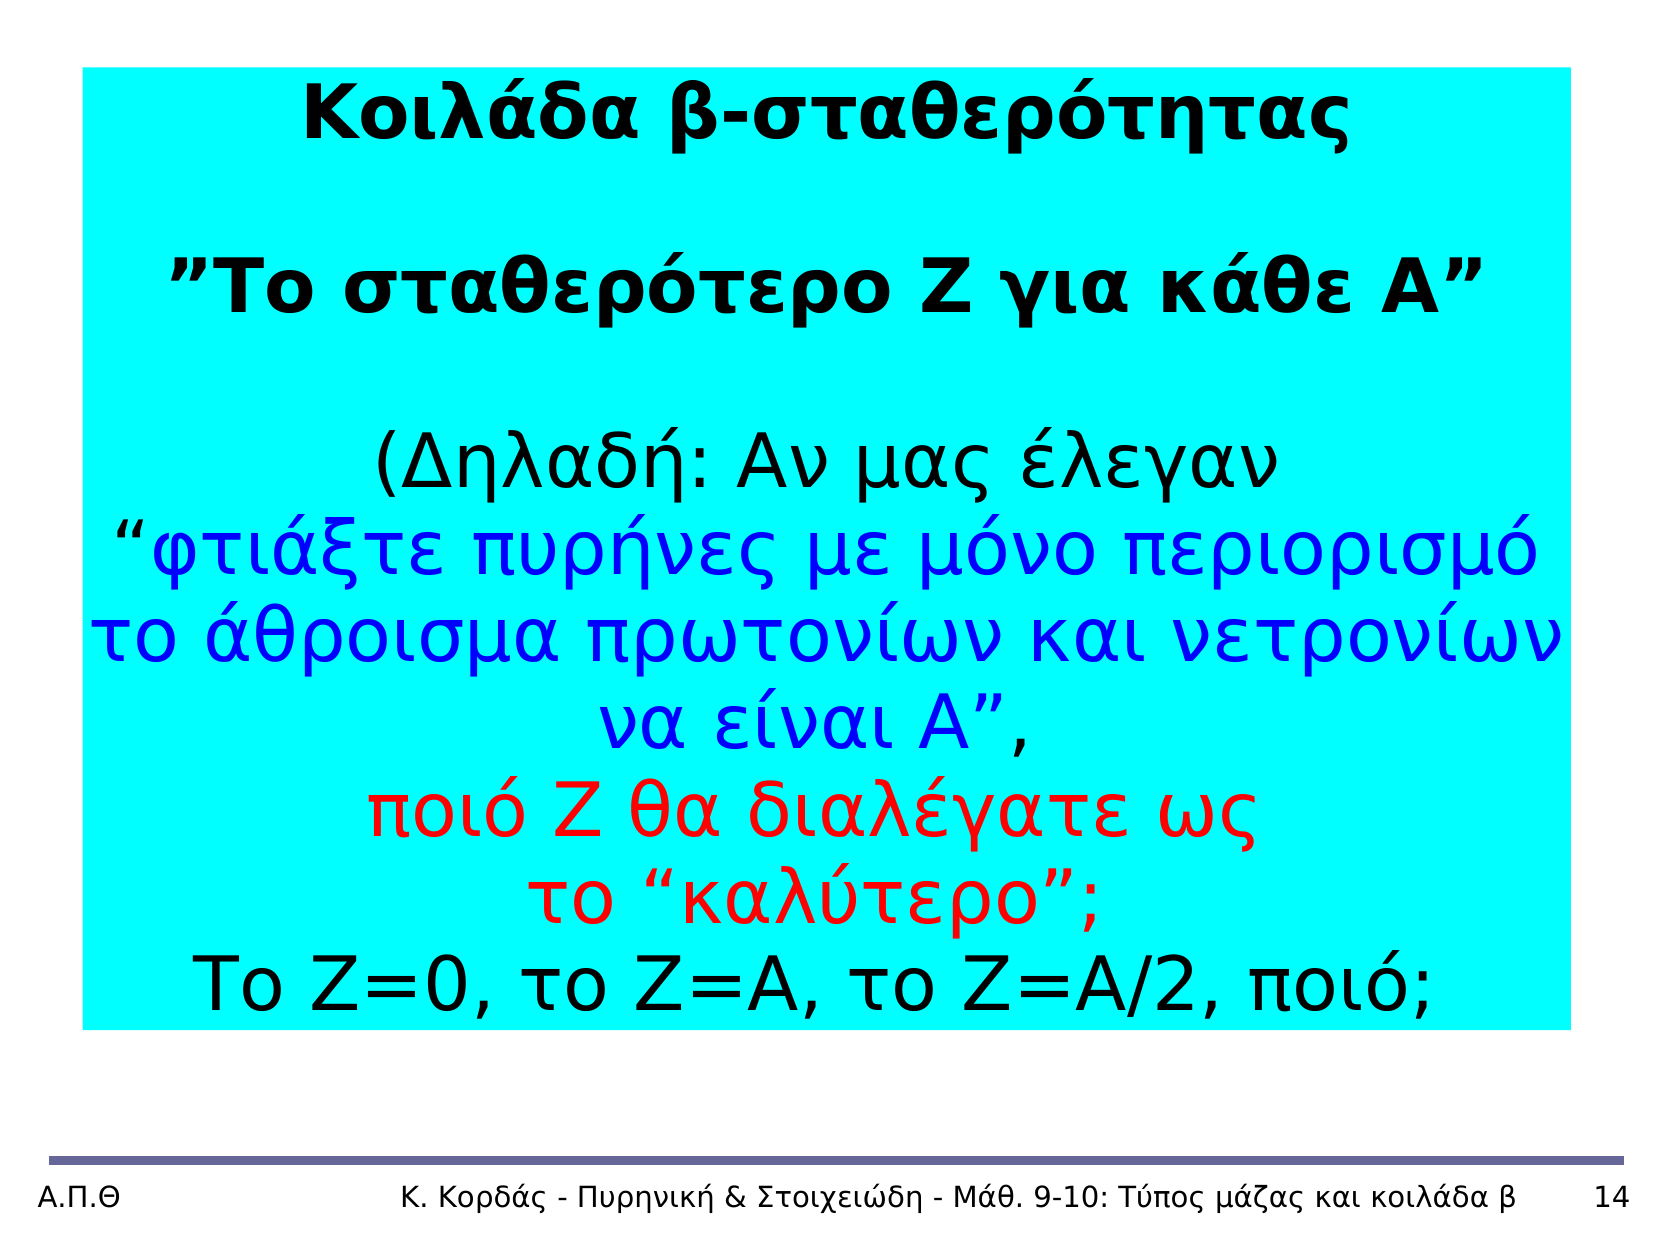

# Κοιλάδα β-σταθερότητας ”Το σταθερότερο Ζ για κάθε Α” (Δηλαδή: Αν μας έλεγαν “φτιάξτε πυρήνες με μόνο περιορισμό το άθροισμα πρωτονίων και νετρονίων να είναι Α”, ποιό Ζ θα διαλέγατε ως το “καλύτερο”; Το Ζ=0, το Ζ=Α, το Ζ=Α/2, ποιό;
Α.Π.Θ
Κ. Κορδάς - Πυρηνική & Στοιχειώδη - Μάθ. 9-10: Τύπος μάζας και κοιλάδα β
14